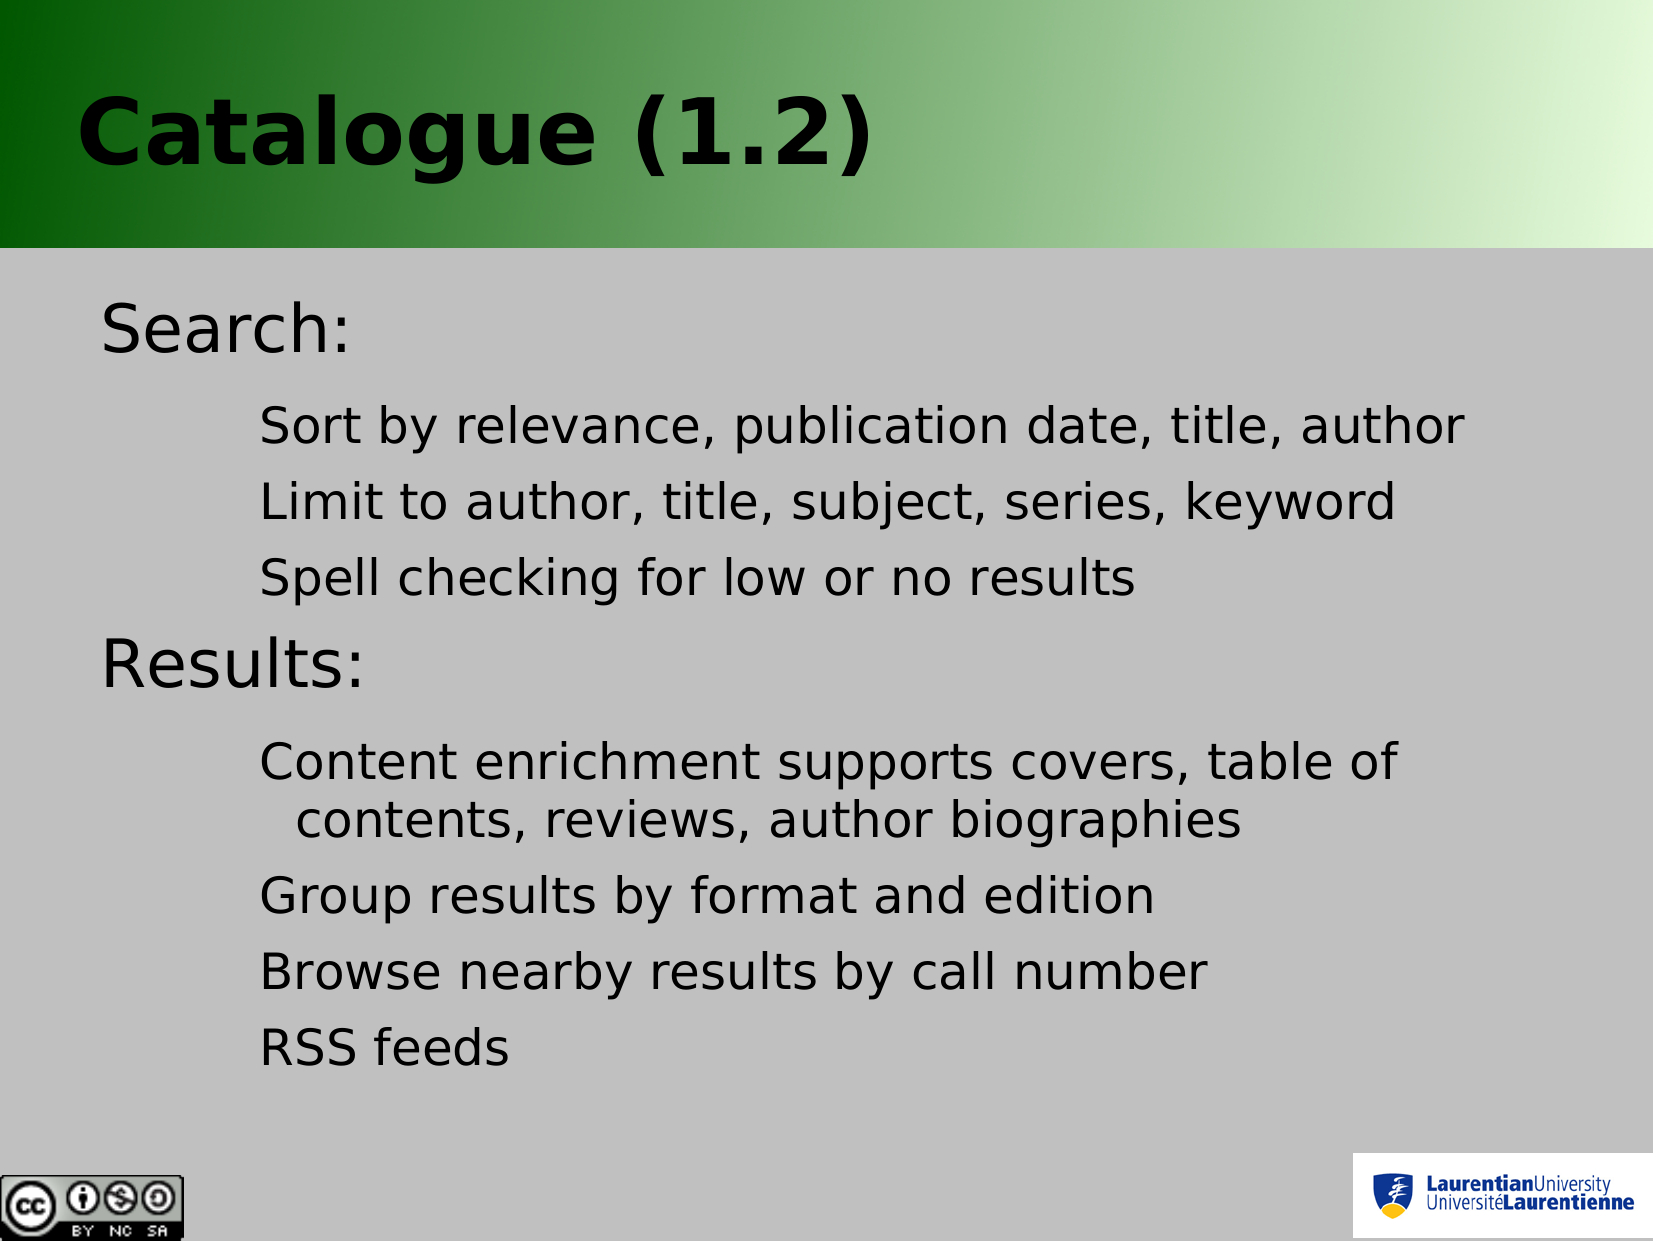

# Catalogue (1.2)
Search:
Sort by relevance, publication date, title, author
Limit to author, title, subject, series, keyword
Spell checking for low or no results
Results:
Content enrichment supports covers, table of contents, reviews, author biographies
Group results by format and edition
Browse nearby results by call number
RSS feeds